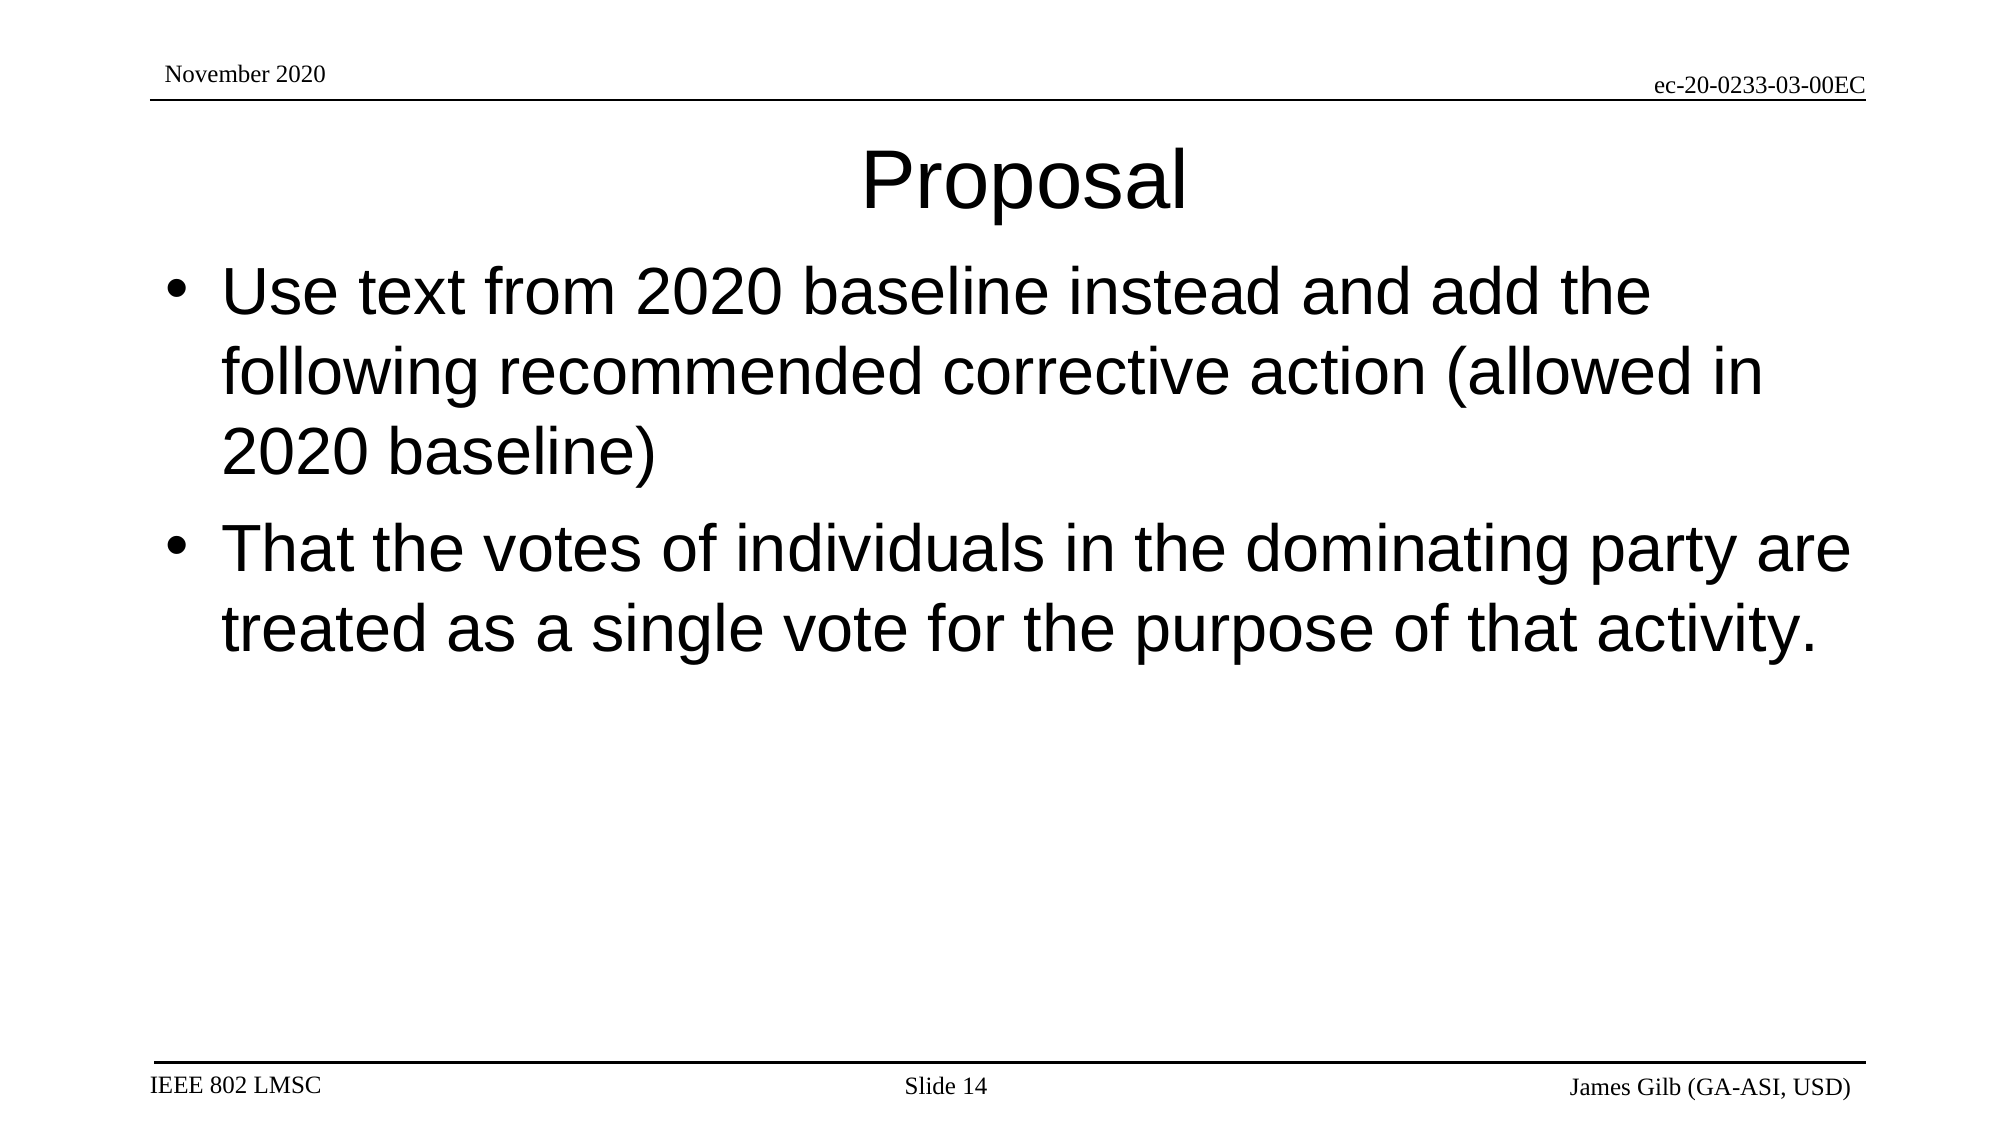

# Proposal
Use text from 2020 baseline instead and add the following recommended corrective action (allowed in 2020 baseline)
That the votes of individuals in the dominating party are treated as a single vote for the purpose of that activity.
14